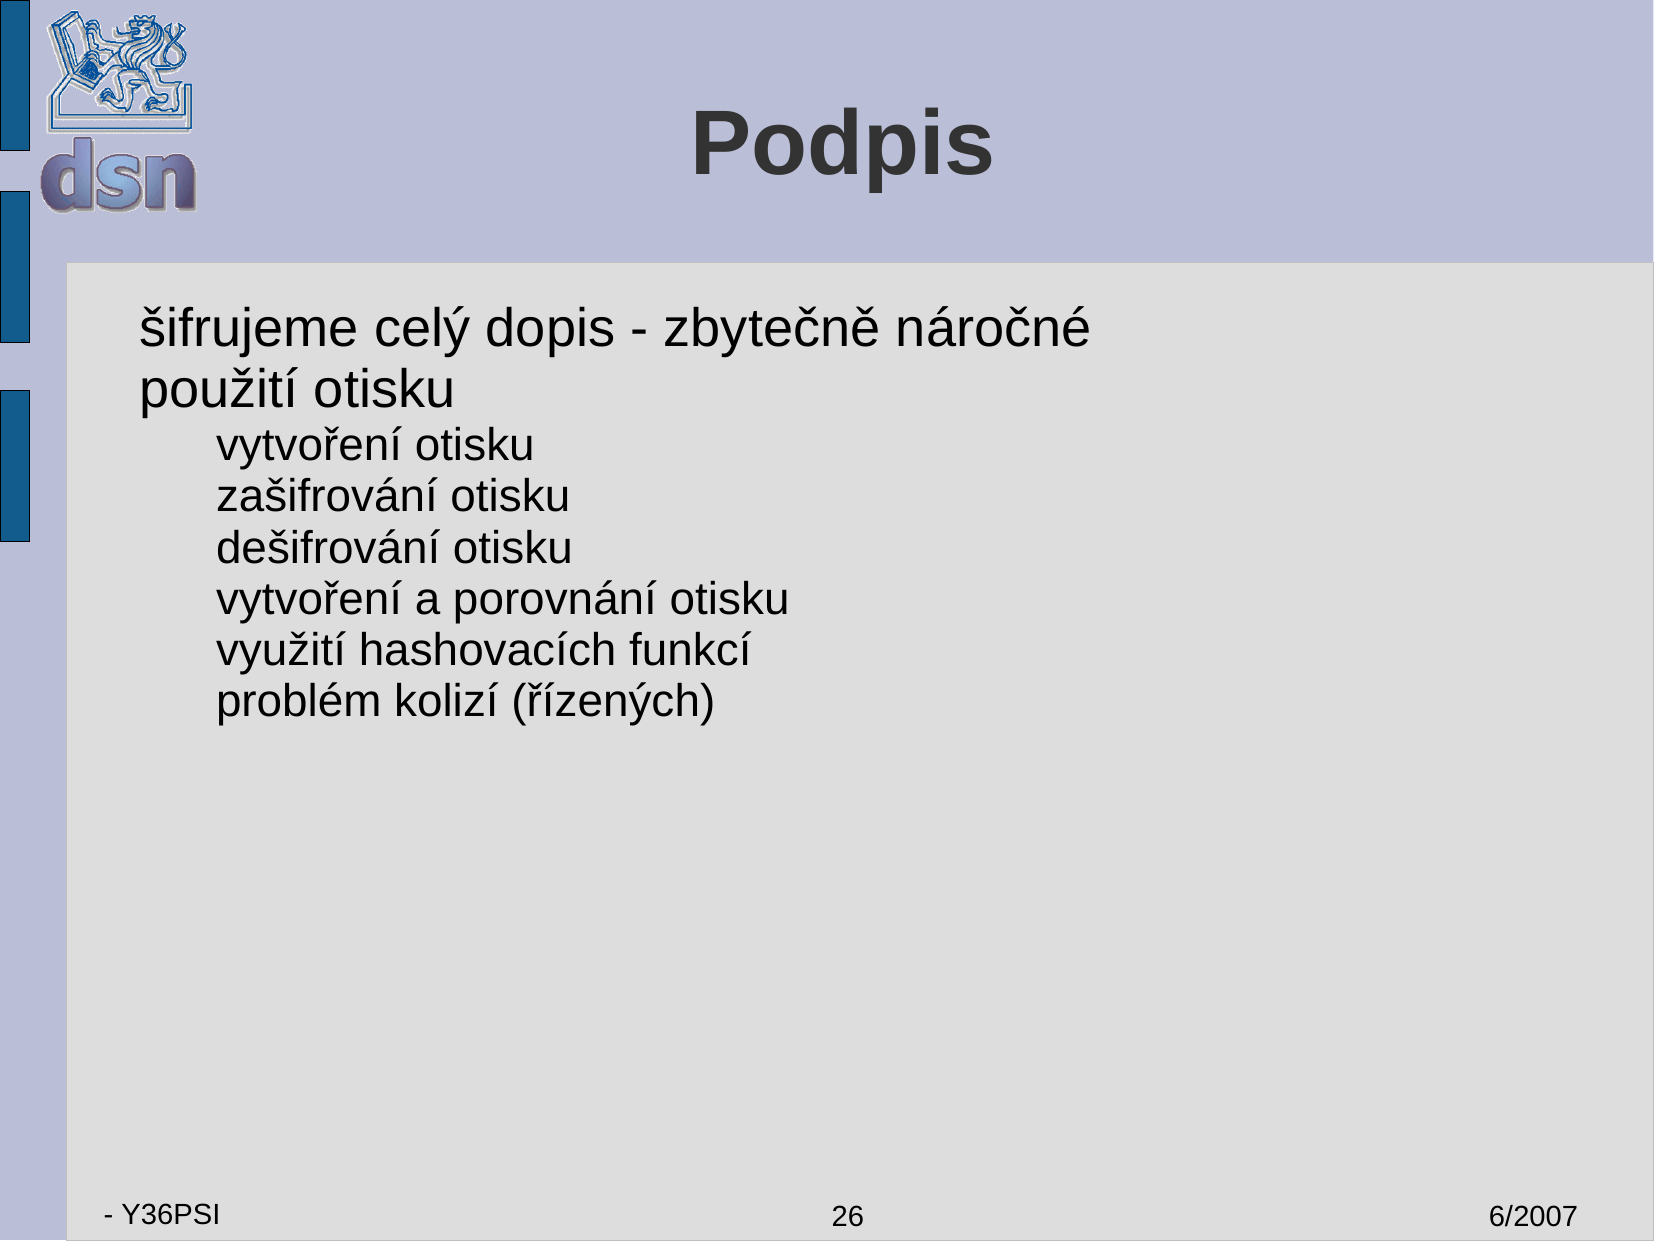

# Podpis
šifrujeme celý dopis - zbytečně náročné
použití otisku
vytvoření otisku
zašifrování otisku
dešifrování otisku
vytvoření a porovnání otisku
využití hashovacích funkcí
problém kolizí (řízených)